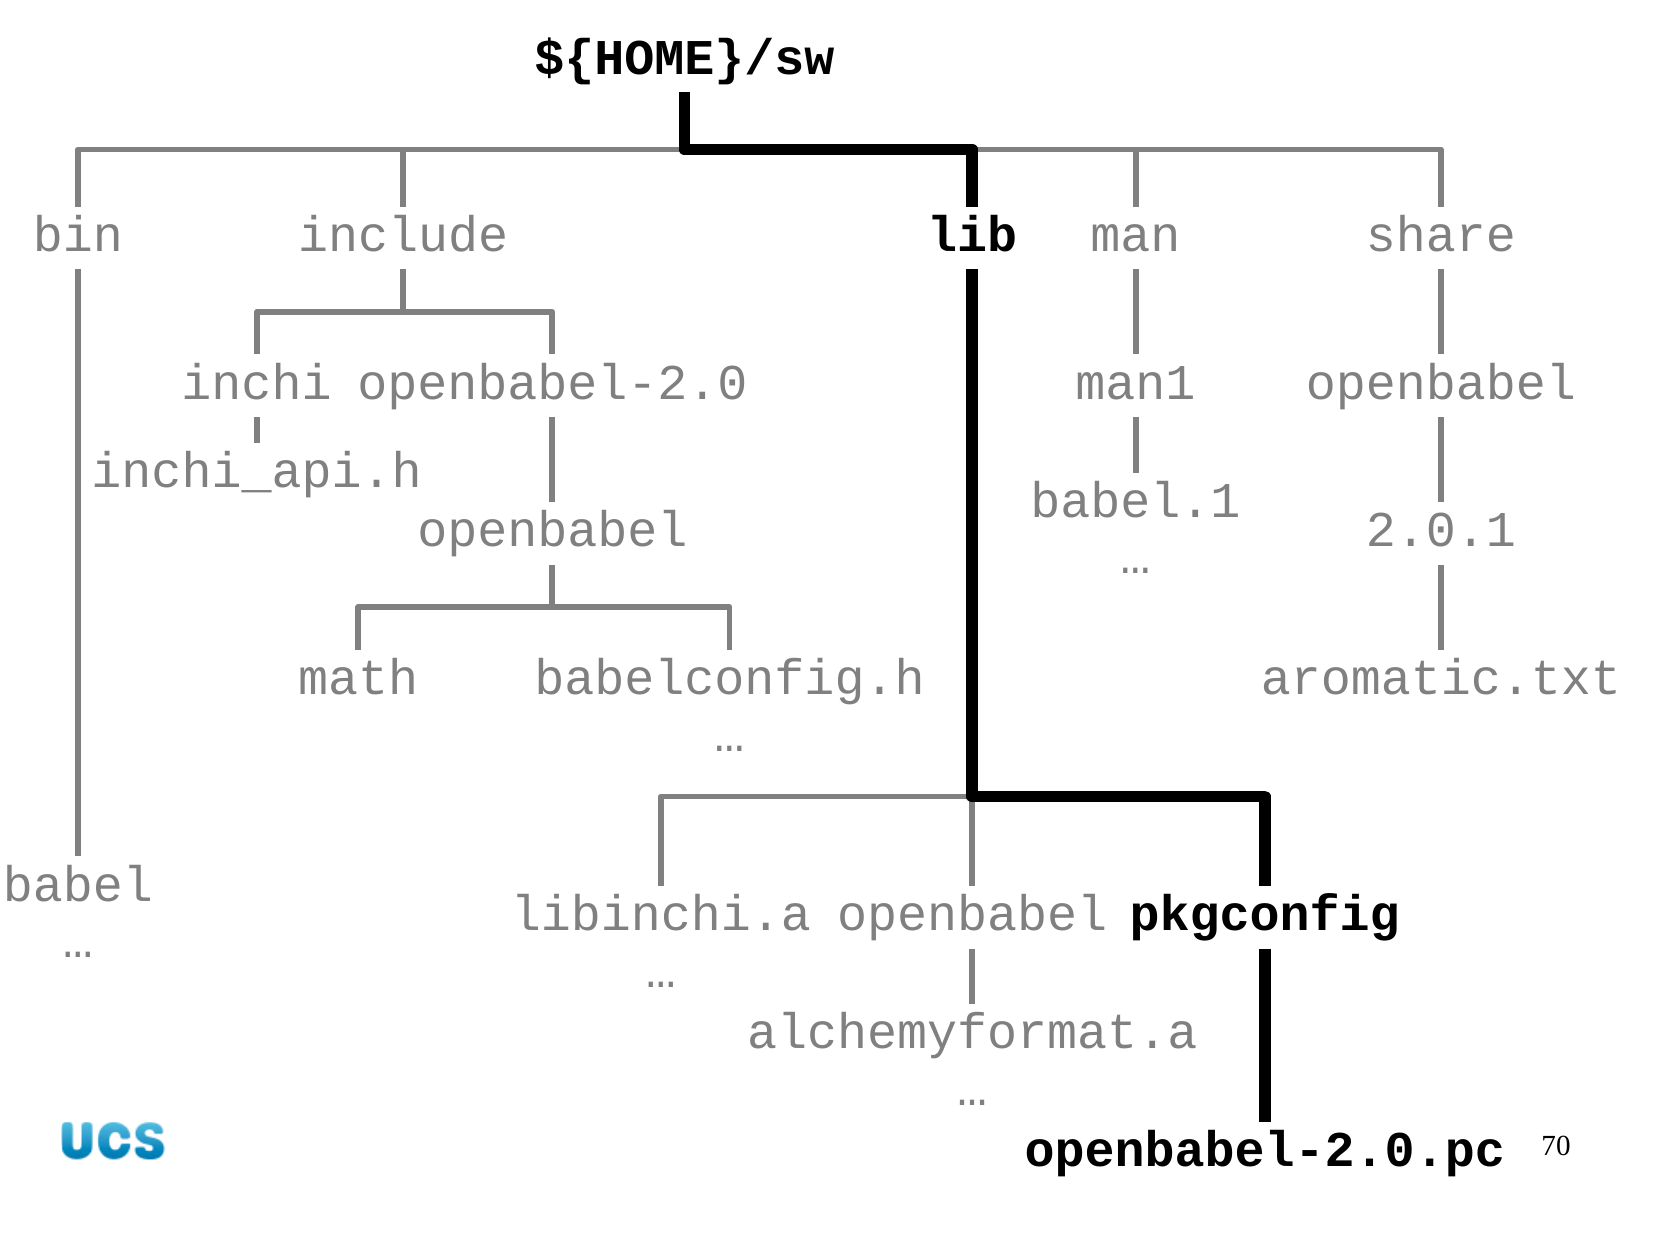

${HOME}/sw
bin
include
lib
man
share
inchi
openbabel-2.0
man1
openbabel
inchi_api.h
babel.1
…
openbabel
2.0.1
math
babelconfig.h
…
aromatic.txt
babel
…
libinchi.a
…
openbabel
pkgconfig
alchemyformat.a
…
openbabel-2.0.pc
70